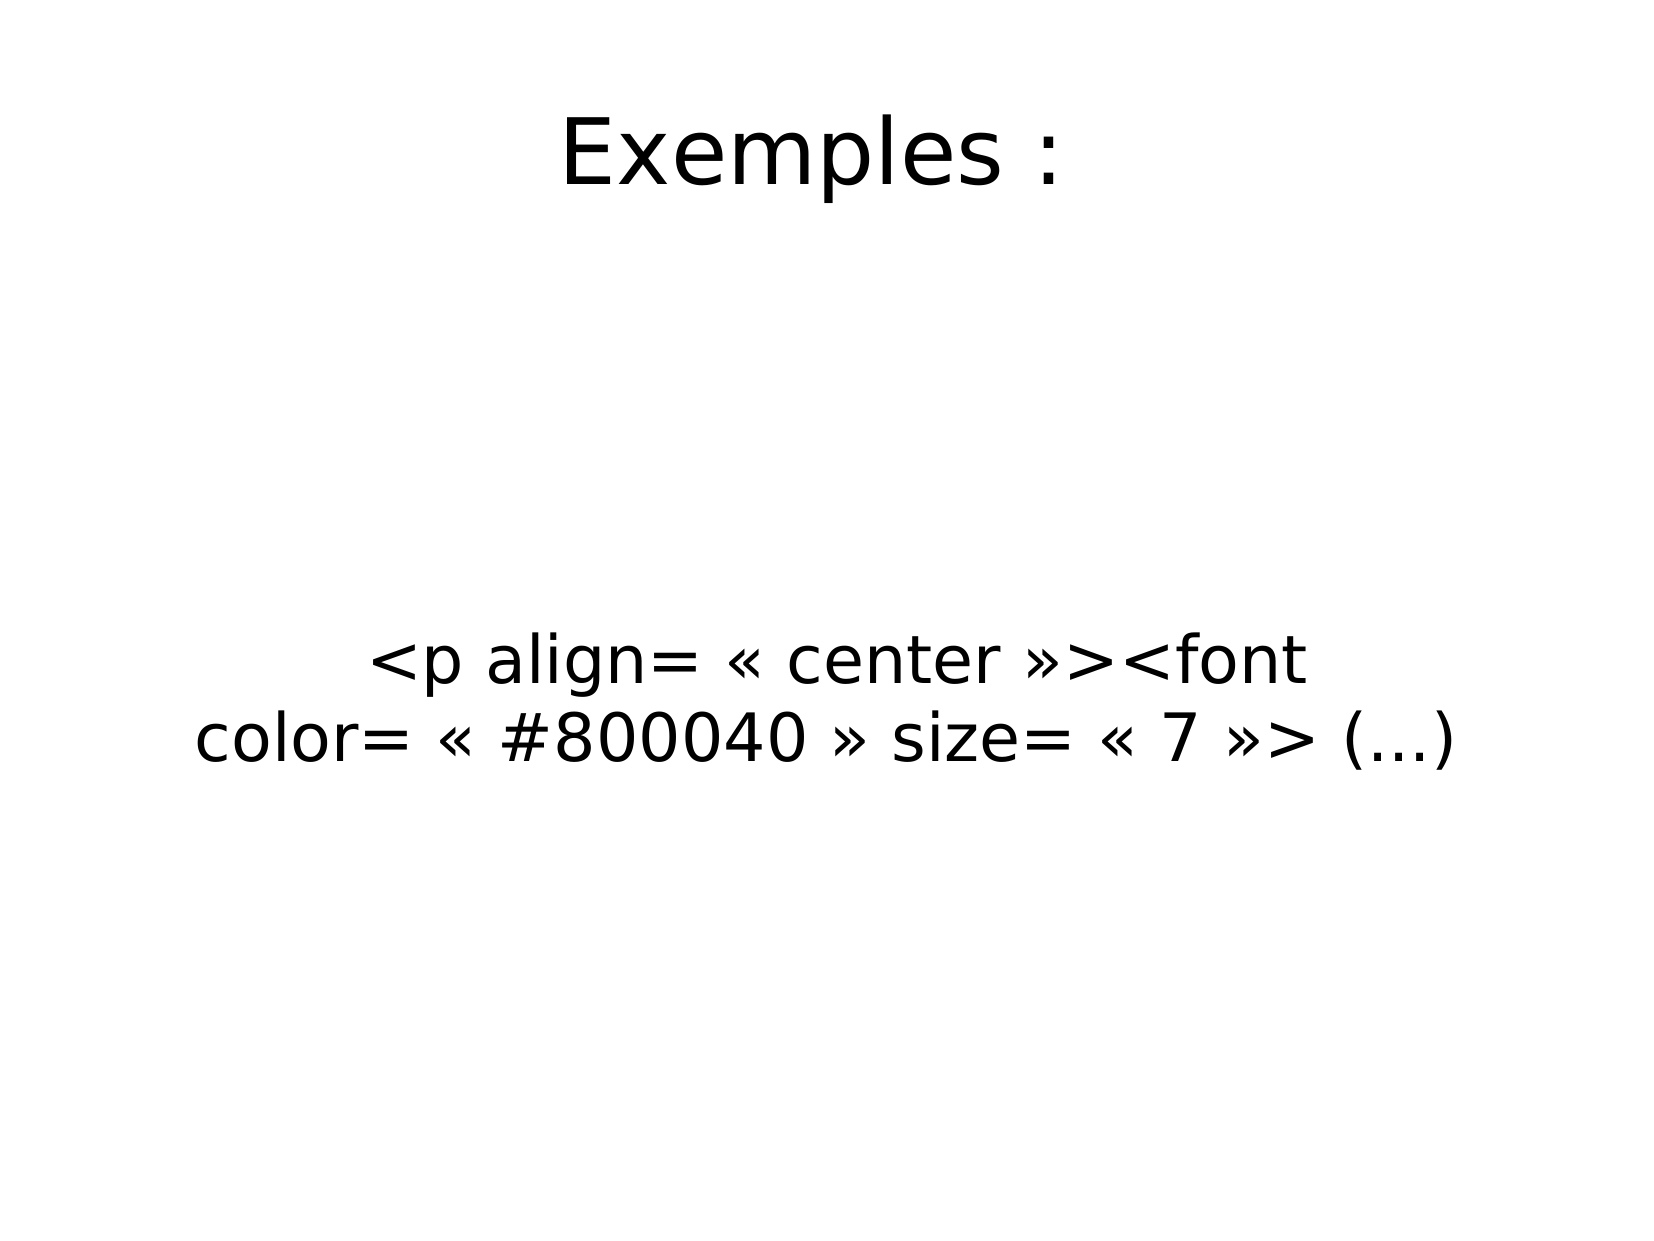

# Exemples :
 <p align= « center »><font color= « #800040 » size= « 7 »> (...)